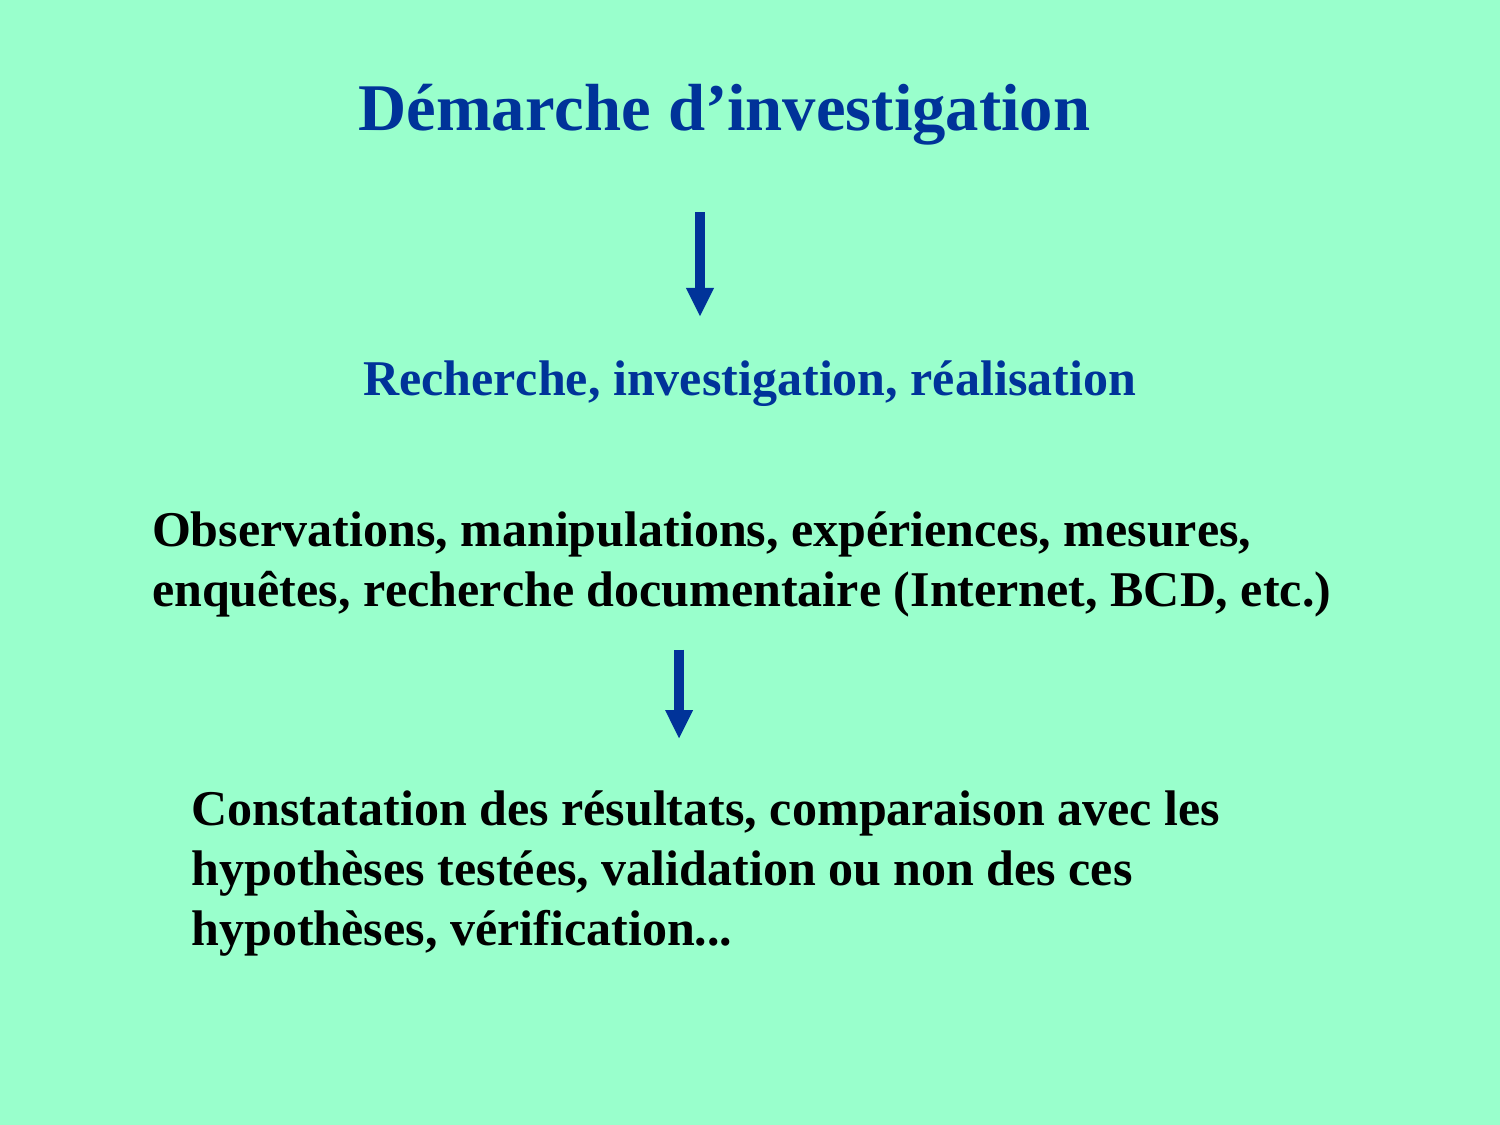

Démarche d’investigation
Recherche, investigation, réalisation
Observations, manipulations, expériences, mesures, enquêtes, recherche documentaire (Internet, BCD, etc.)
Constatation des résultats, comparaison avec les hypothèses testées, validation ou non des ces hypothèses, vérification...